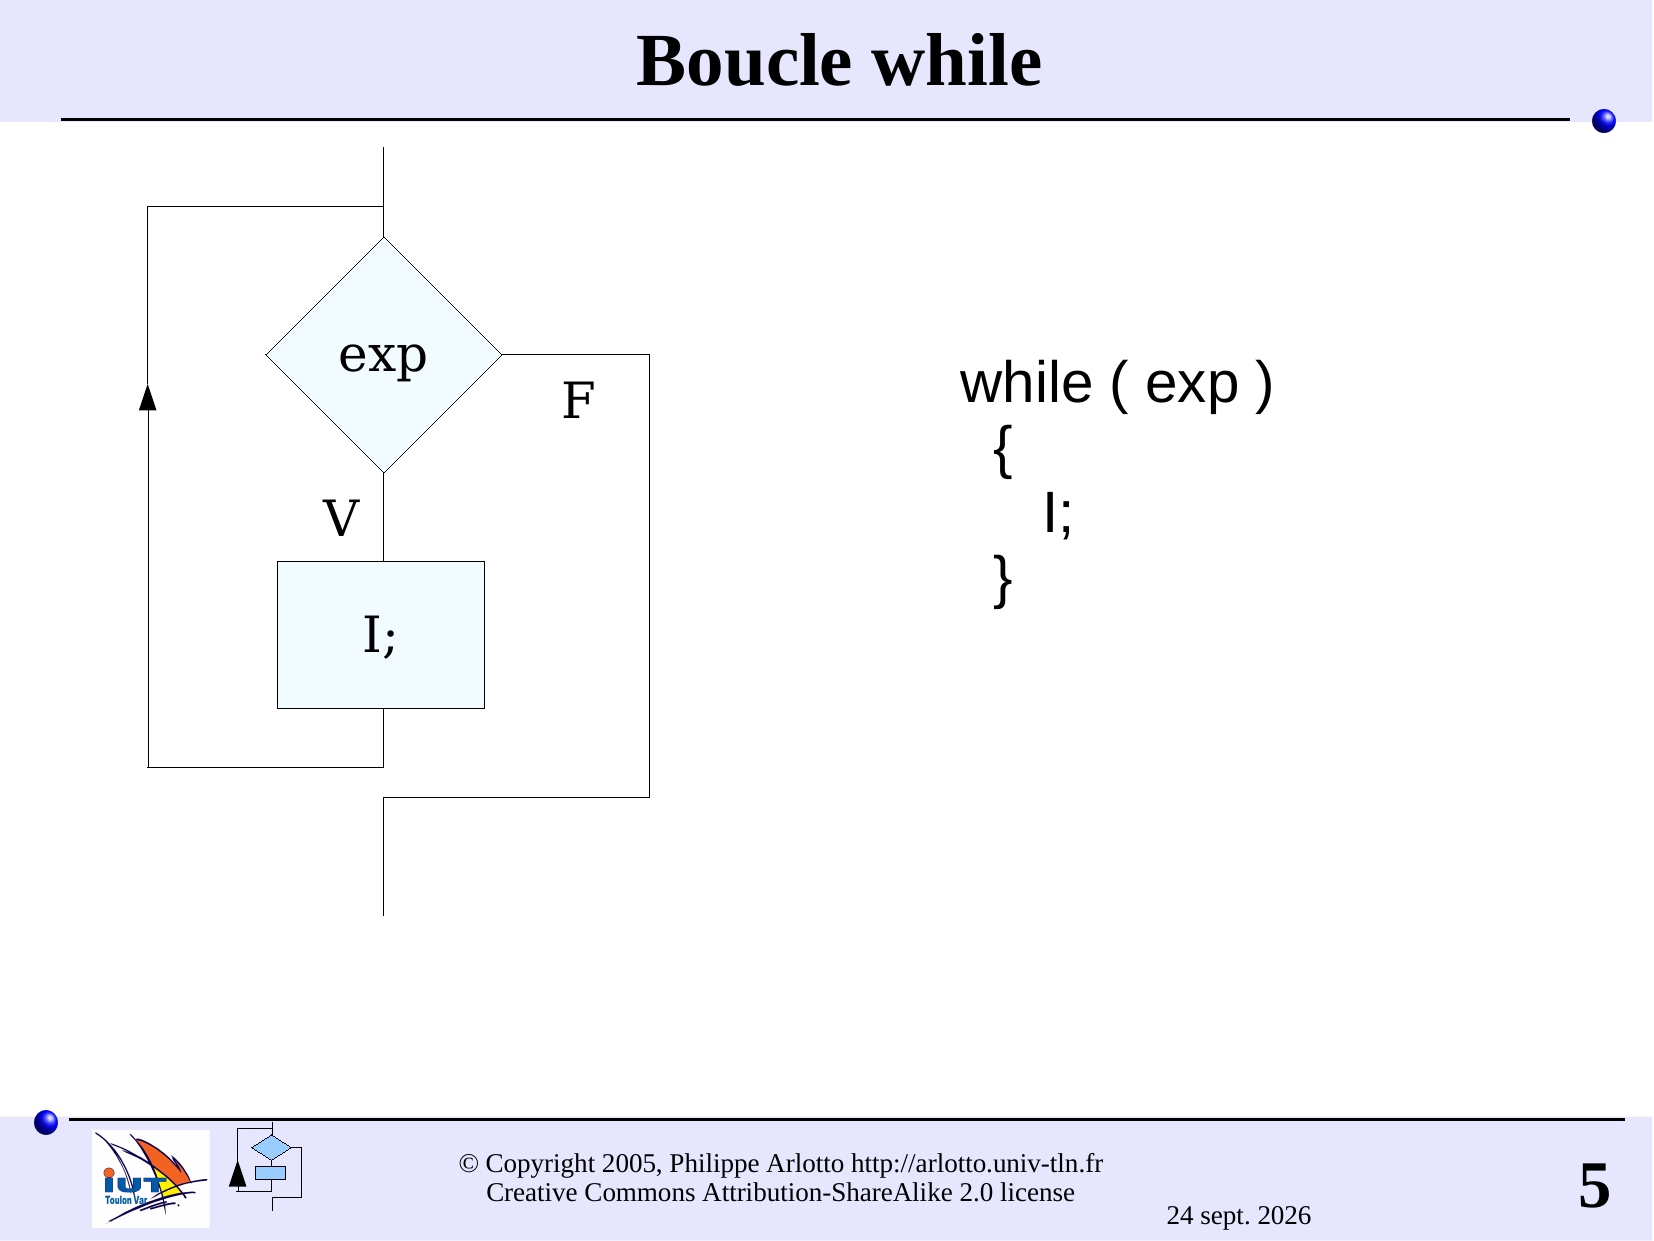

# Boucle while
exp
 while ( exp )
 {
 I;
 }
F
V
I;